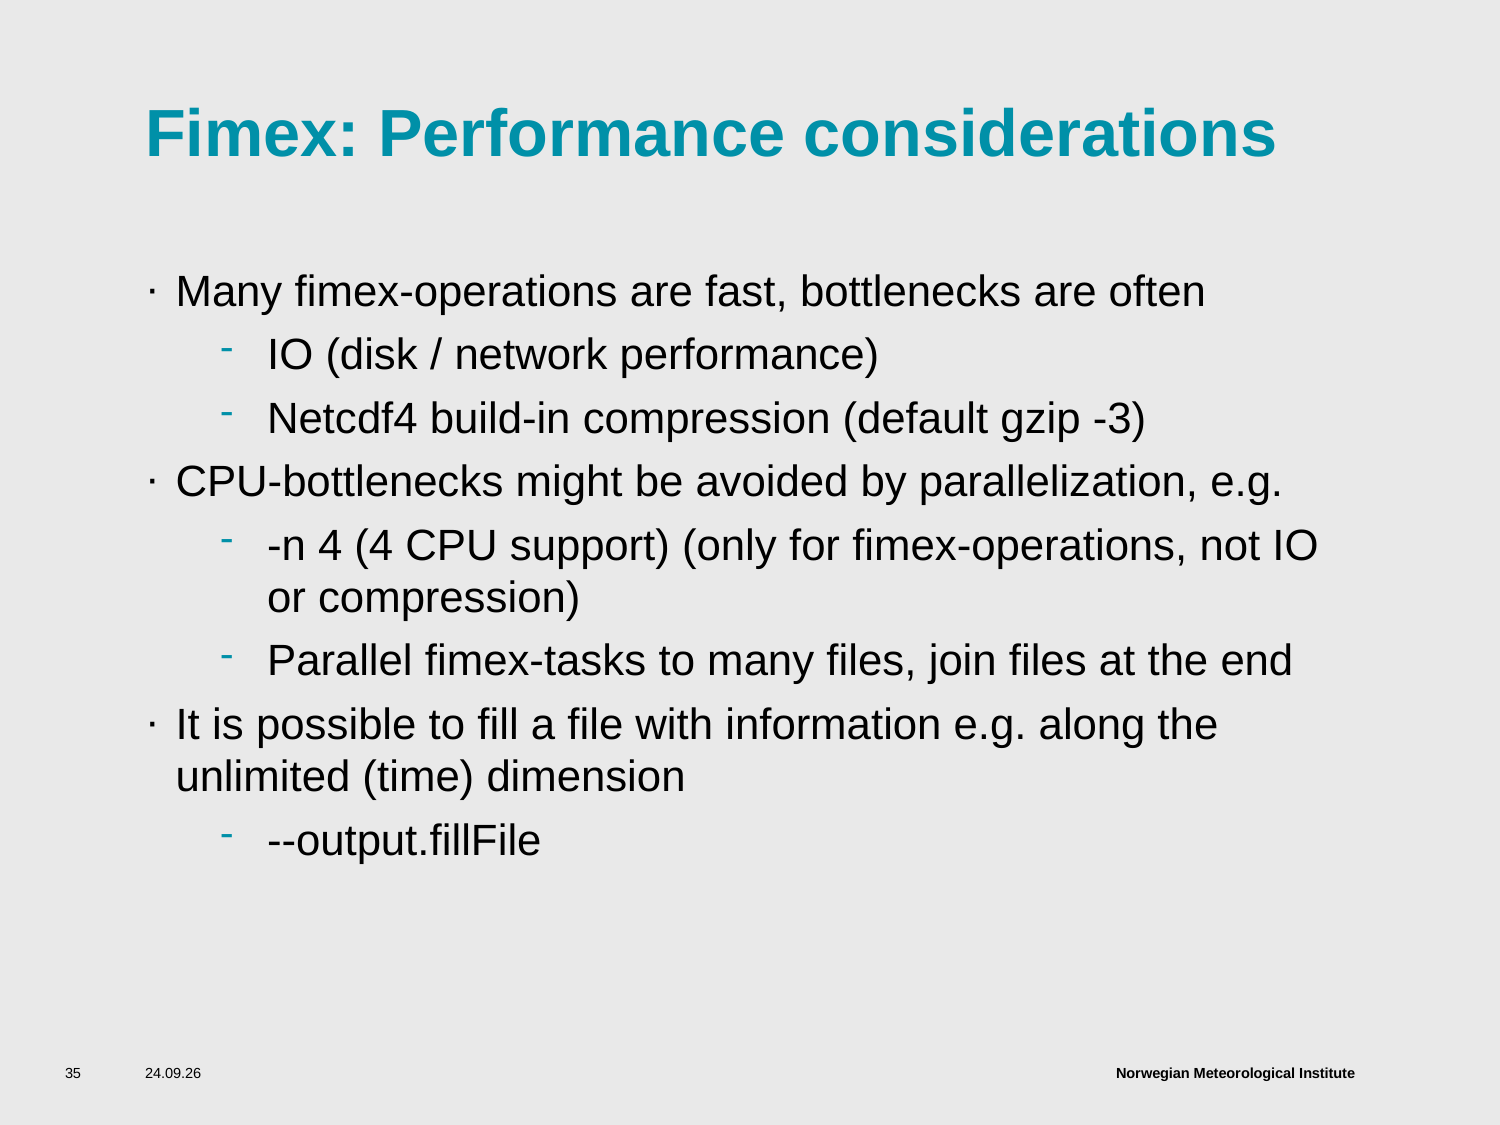

# Fimex: Performance considerations
Many fimex-operations are fast, bottlenecks are often
IO (disk / network performance)
Netcdf4 build-in compression (default gzip -3)
CPU-bottlenecks might be avoided by parallelization, e.g.
-n 4 (4 CPU support) (only for fimex-operations, not IO or compression)
Parallel fimex-tasks to many files, join files at the end
It is possible to fill a file with information e.g. along the unlimited (time) dimension
--output.fillFile